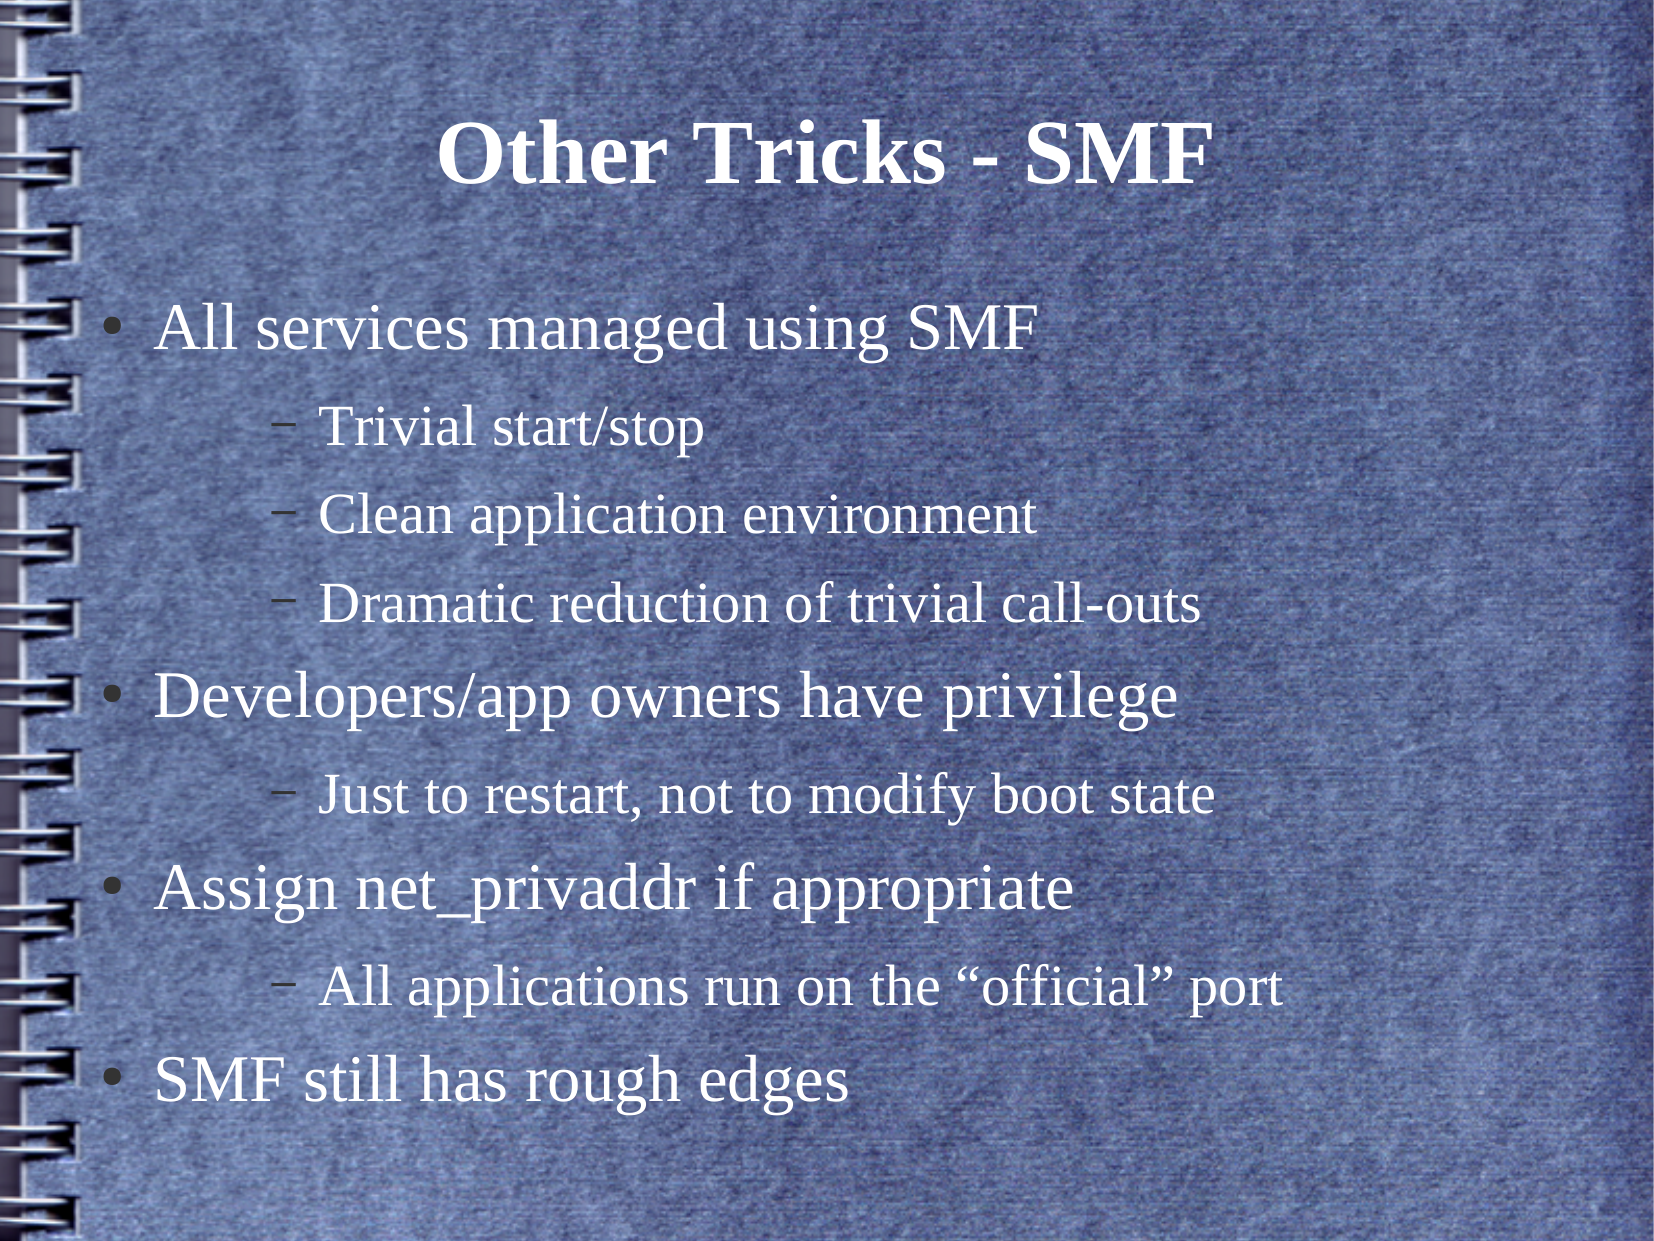

# Other Tricks - SMF
All services managed using SMF
Trivial start/stop
Clean application environment
Dramatic reduction of trivial call-outs
Developers/app owners have privilege
Just to restart, not to modify boot state
Assign net_privaddr if appropriate
All applications run on the “official” port
SMF still has rough edges